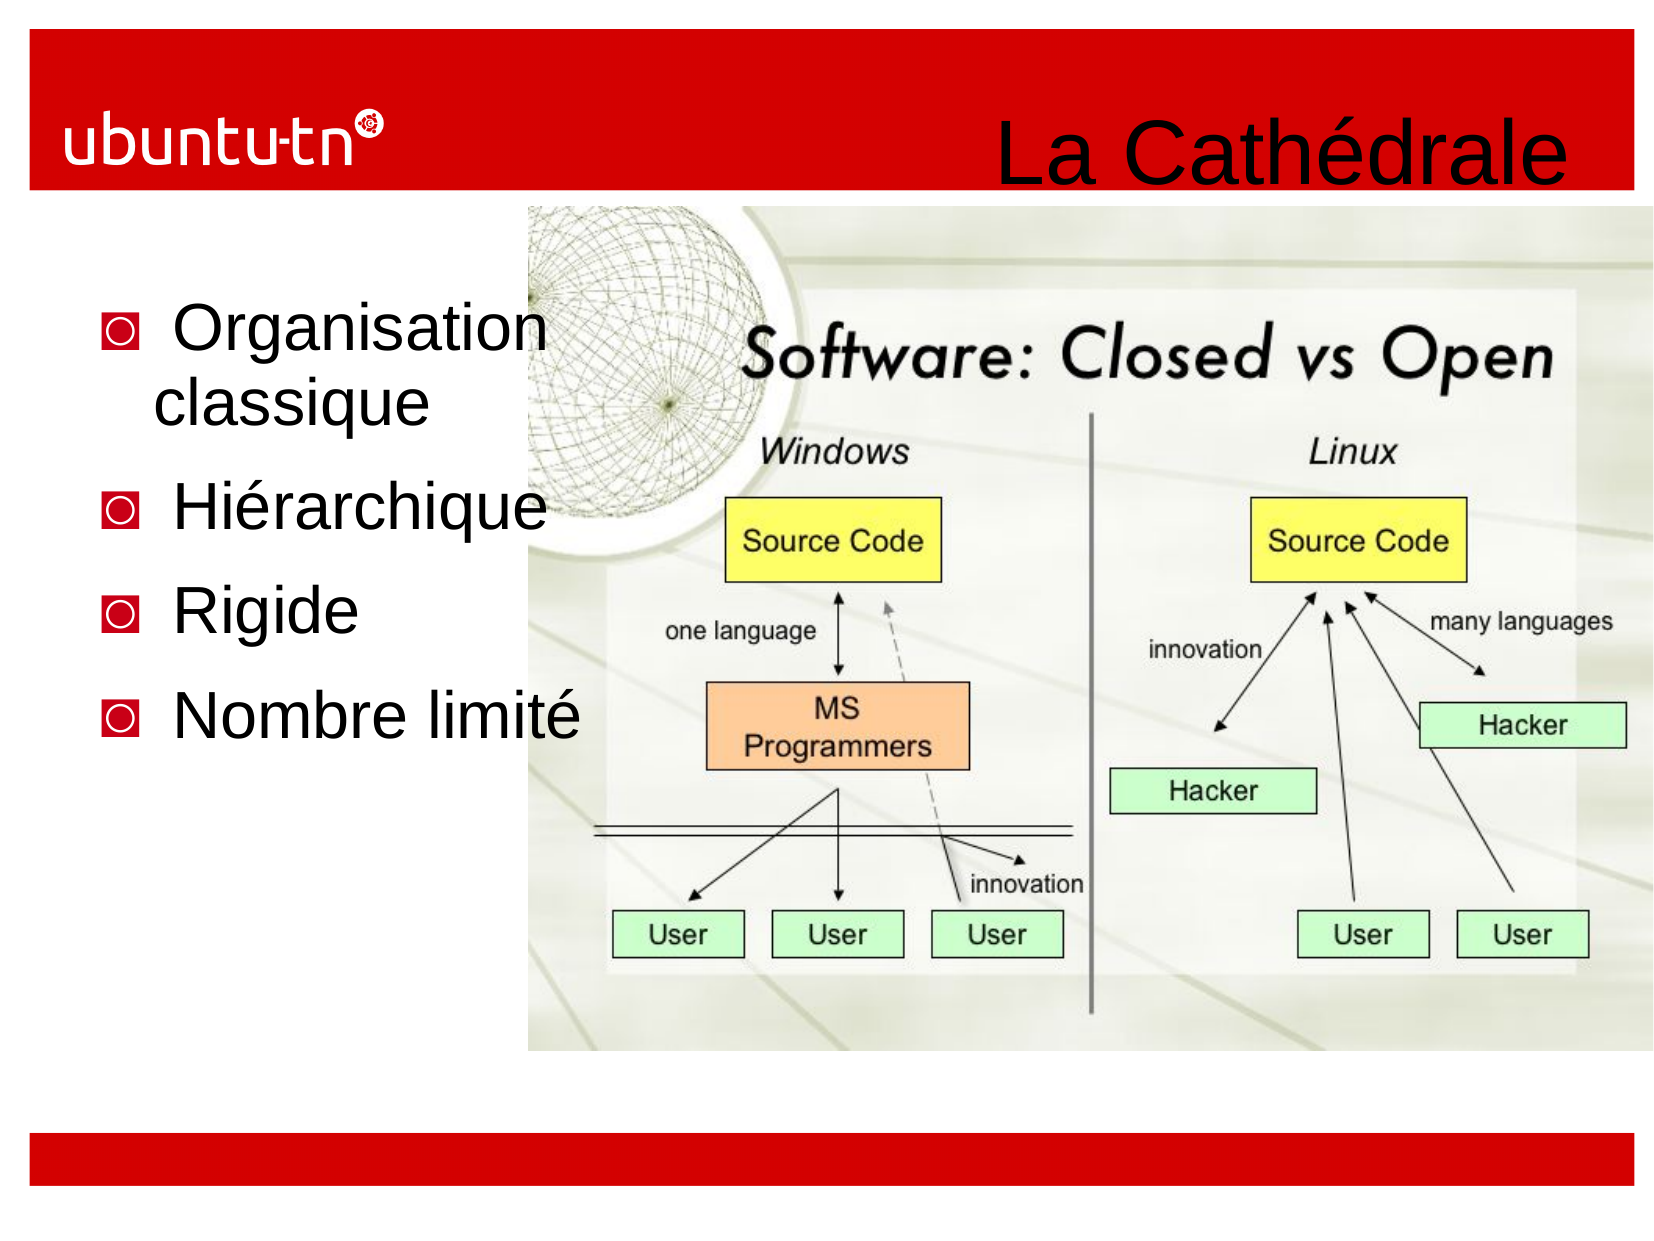

# La Cathédrale
 Organisation classique
 Hiérarchique
 Rigide
 Nombre limité